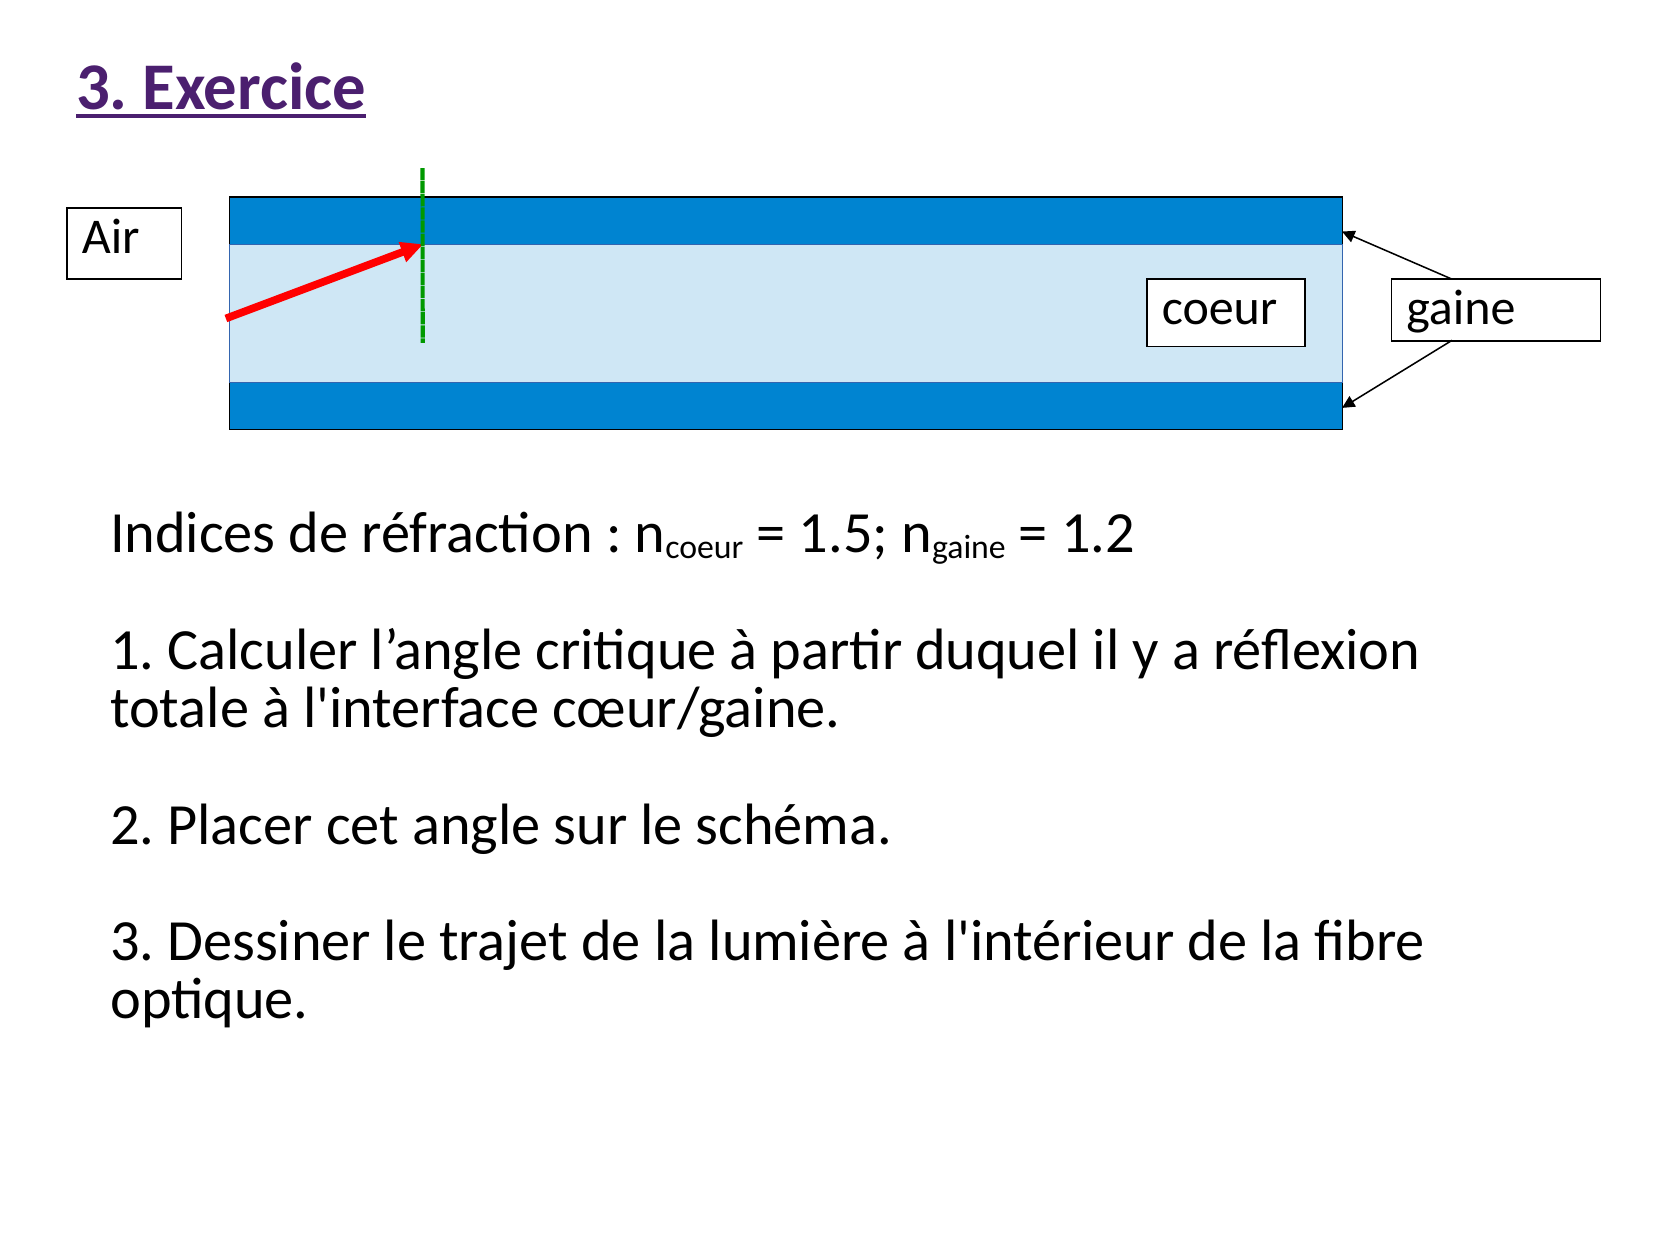

3. Exercice
Air
coeur
gaine
Indices de réfraction : ncoeur = 1.5; ngaine = 1.2
1. Calculer l’angle critique à partir duquel il y a réflexion totale à l'interface cœur/gaine.
2. Placer cet angle sur le schéma.
3. Dessiner le trajet de la lumière à l'intérieur de la fibre optique.